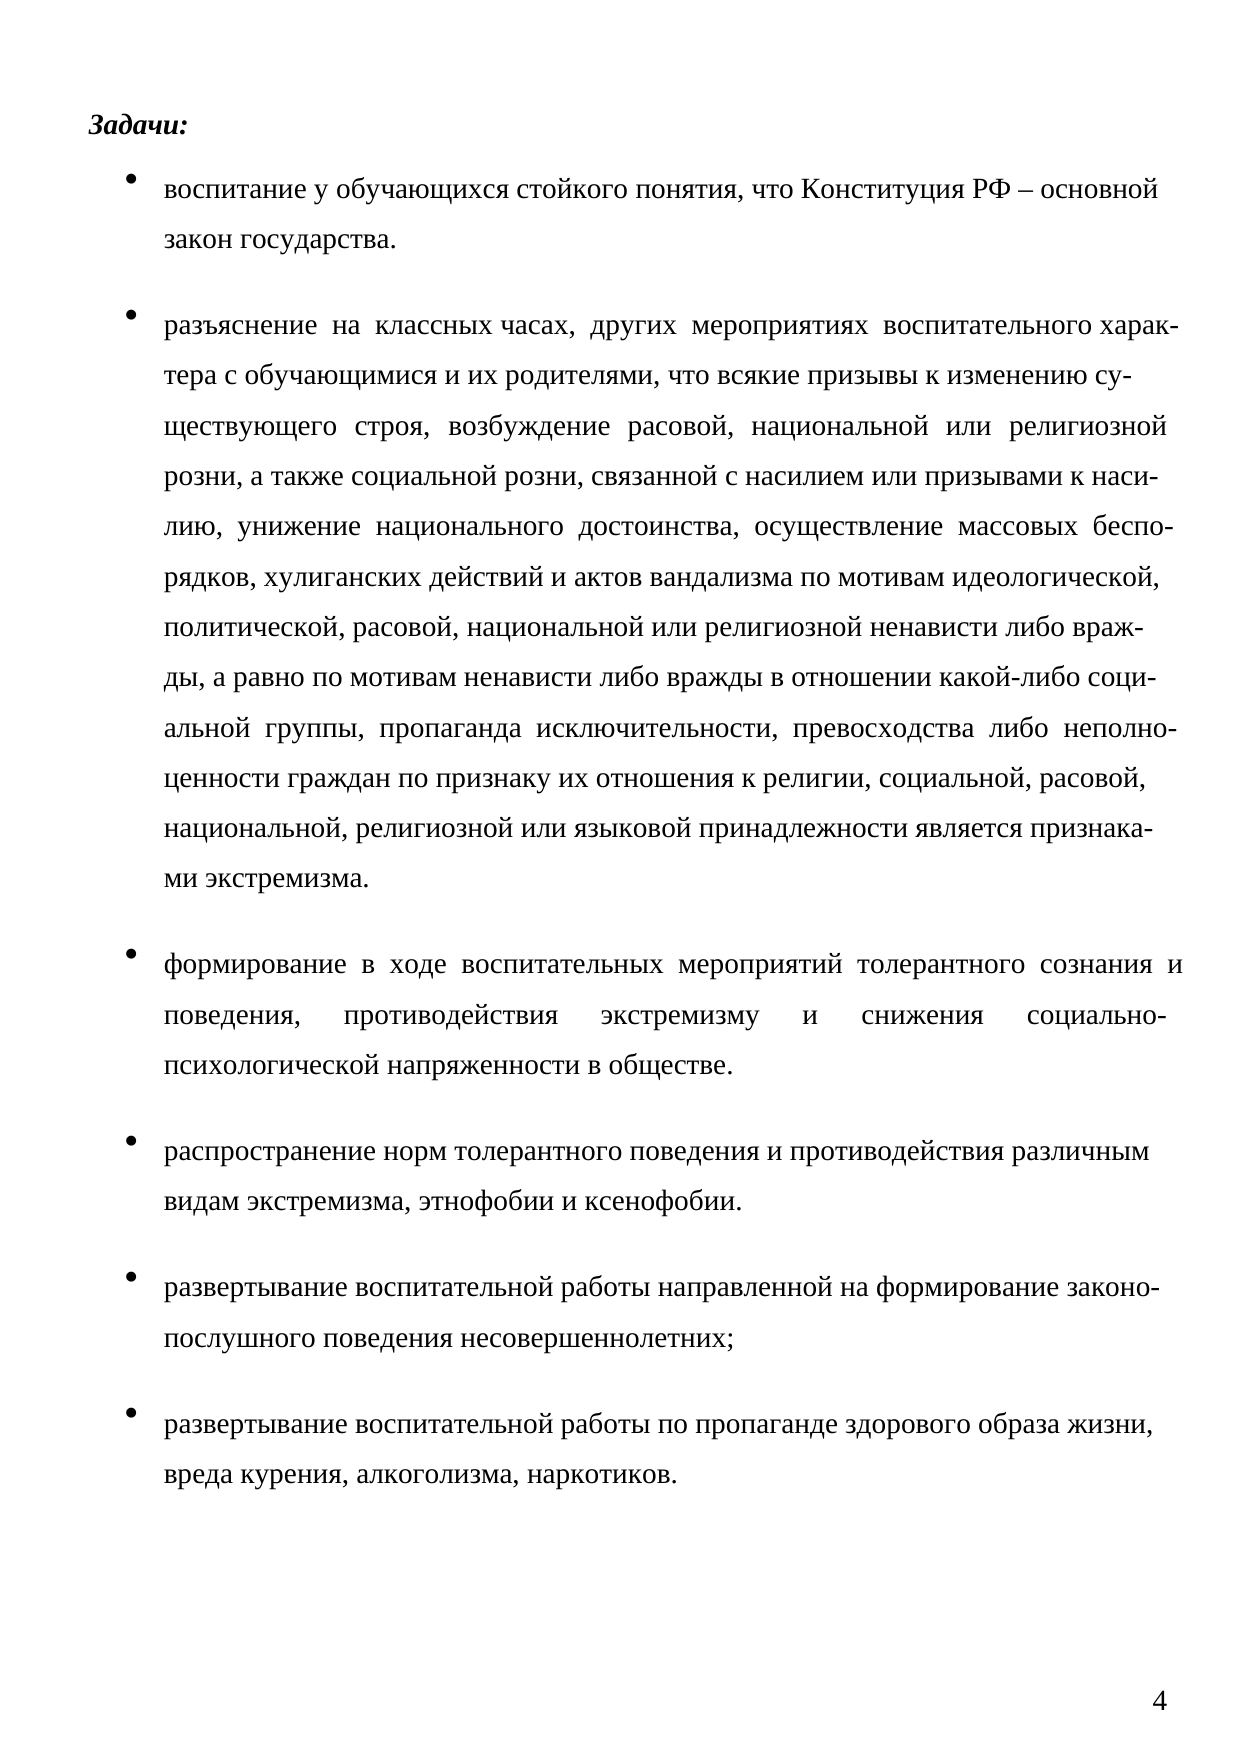

Задачи:

воспитание у обучающихся стойкого понятия, что Конституция РФ – основной
закон государства.

разъяснение на классных часах, других мероприятиях воспитательного харак-
тера с обучающимися и их родителями, что всякие призывы к изменению су-
ществующего
строя,
возбуждение
расовой,
национальной
или
религиозной
розни, а также социальной розни, связанной с насилием или призывами к наси-
лию, унижение национального достоинства, осуществление массовых беспо-
рядков, хулиганских действий и актов вандализма по мотивам идеологической,
политической, расовой, национальной или религиозной ненависти либо враж-
ды, а равно по мотивам ненависти либо вражды в отношении какой-либо соци-
альной группы, пропаганда исключительности, превосходства либо неполно-
ценности граждан по признаку их отношения к религии, социальной, расовой,
национальной, религиозной или языковой принадлежности является признака-
ми экстремизма.

формирование в ходе воспитательных мероприятий толерантного сознания и
поведения,
противодействия
экстремизму
и
снижения
социально-
психологической напряженности в обществе.

распространение норм толерантного поведения и противодействия различным
видам экстремизма, этнофобии и ксенофобии.

развертывание воспитательной работы направленной на формирование законо-
послушного поведения несовершеннолетних;

развертывание воспитательной работы по пропаганде здорового образа жизни,
вреда курения, алкоголизма, наркотиков.
4